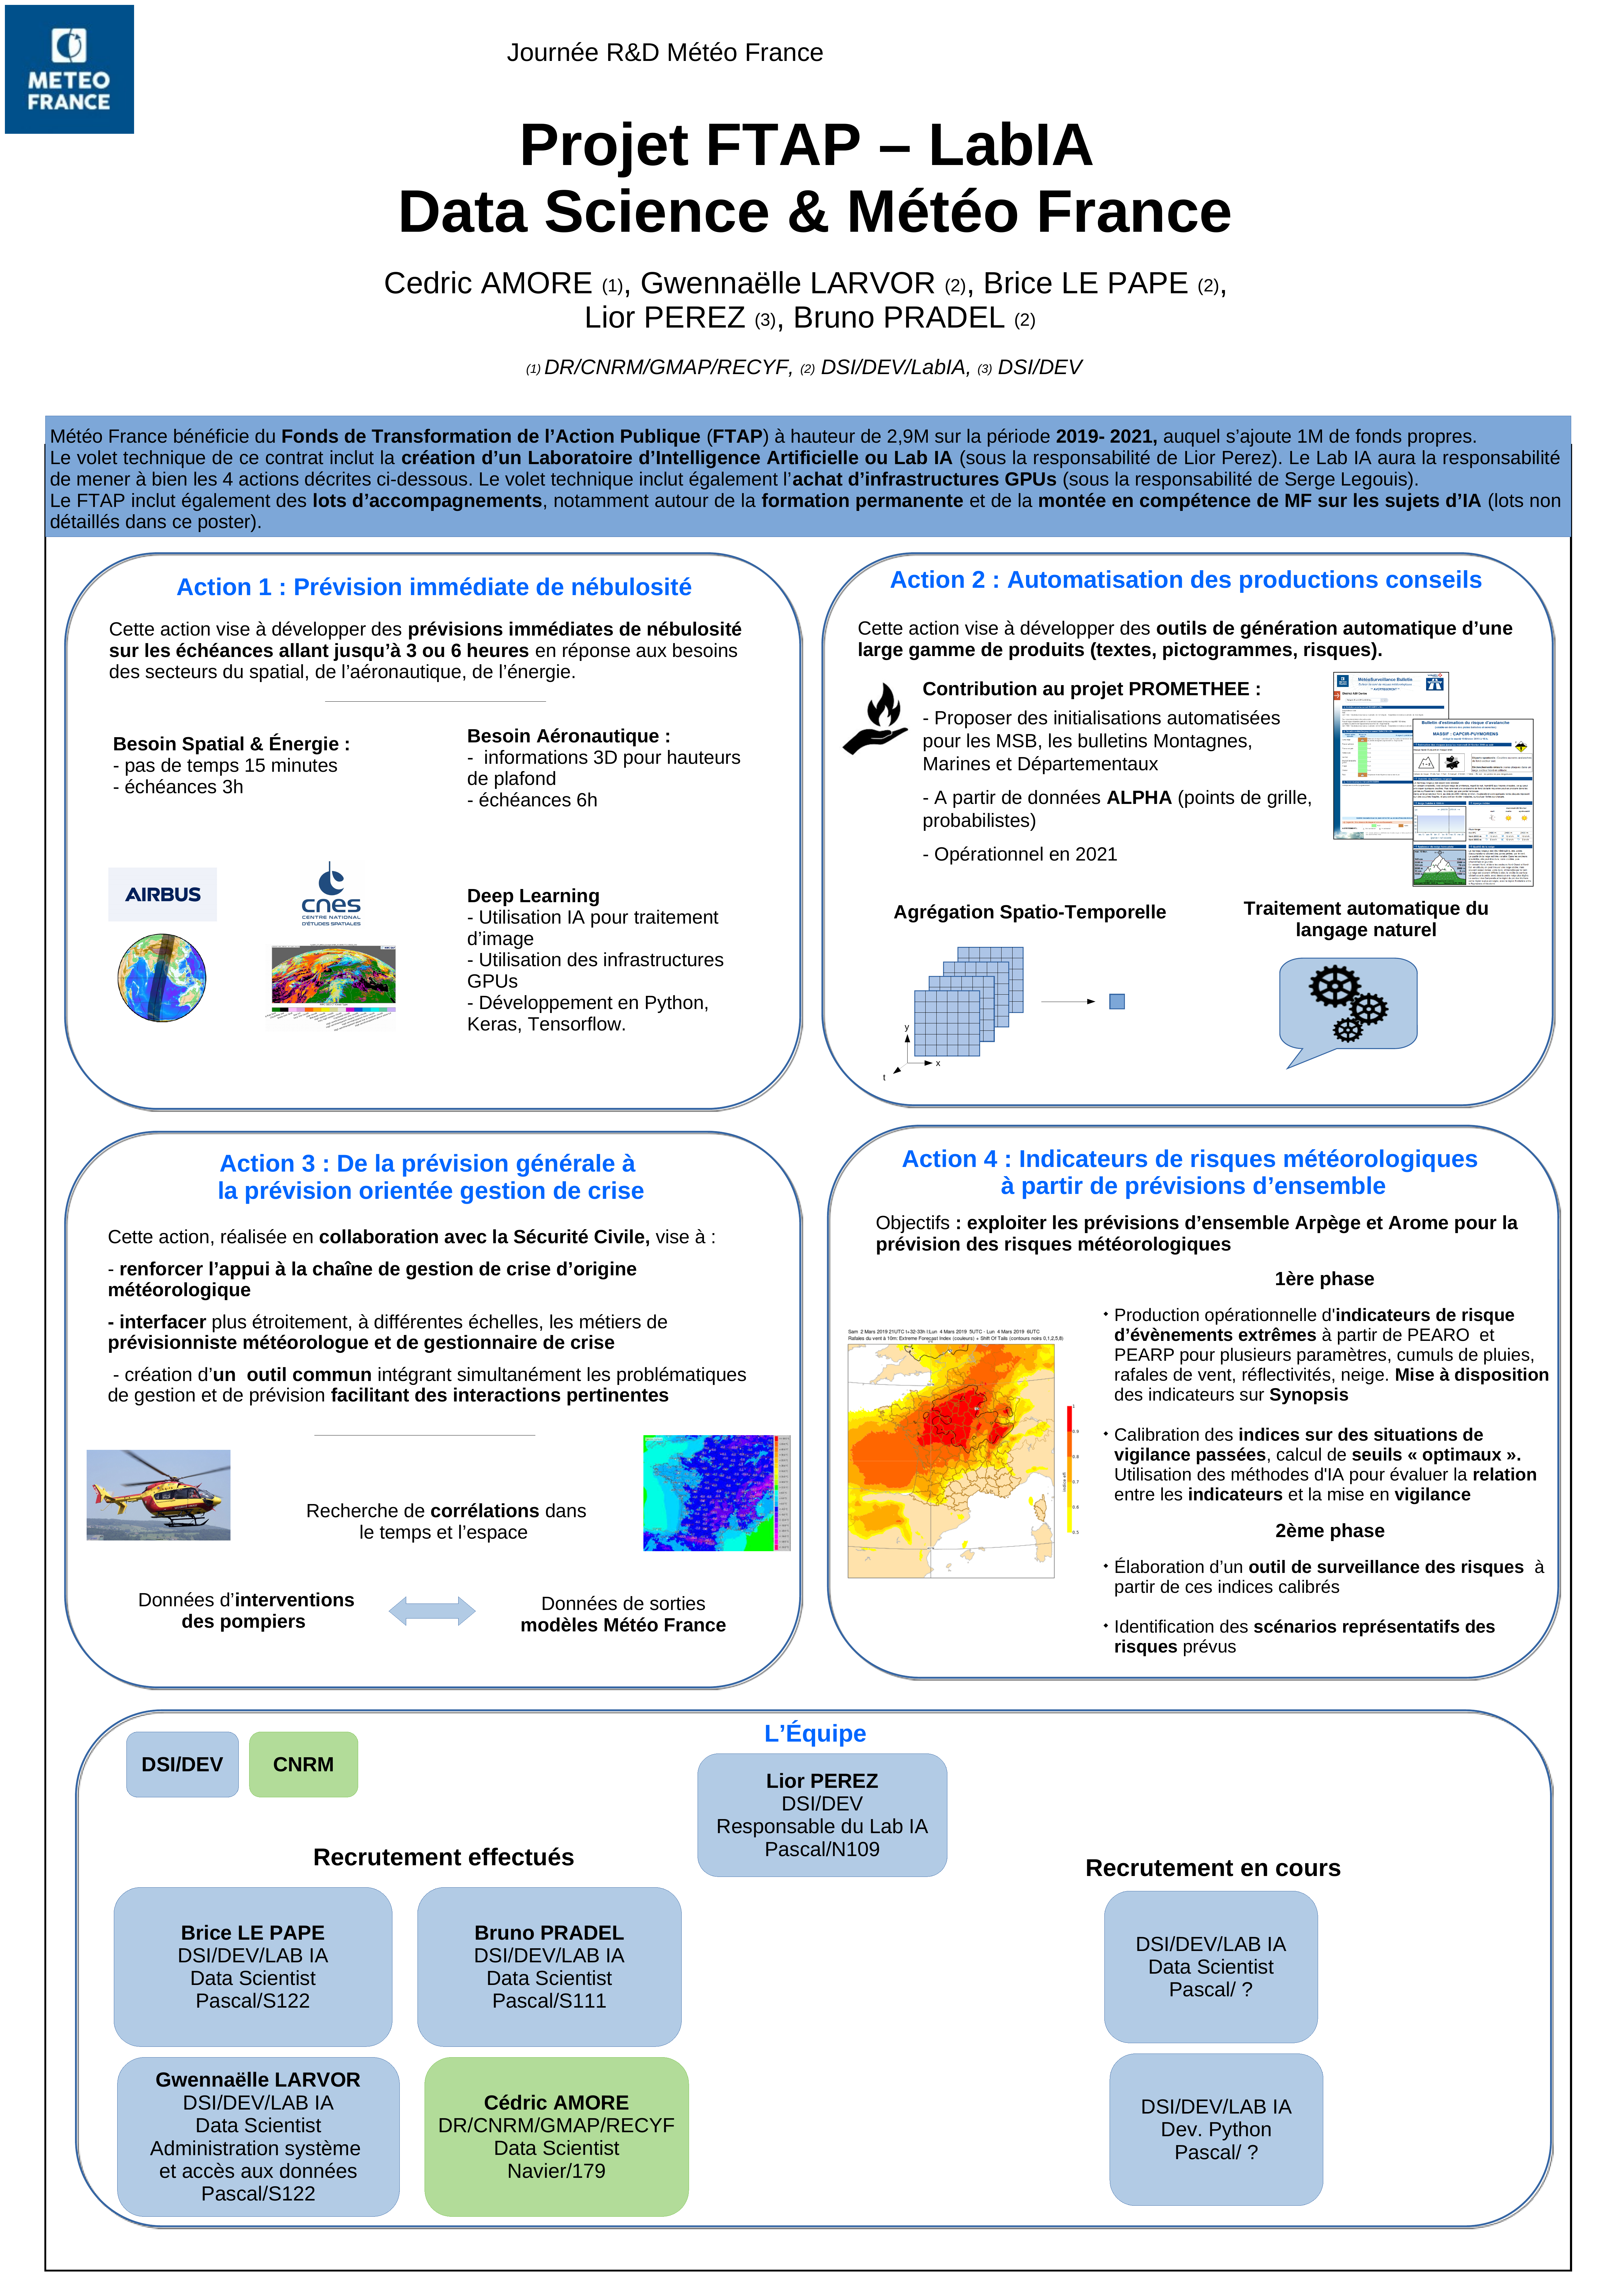

Journée R&D Météo France
Projet FTAP – LabIA
 Data Science & Météo France
Cedric AMORE (1), Gwennaëlle LARVOR (2), Brice LE PAPE (2),
Lior PEREZ (3), Bruno PRADEL (2)
(1) DR/CNRM/GMAP/RECYF, (2) DSI/DEV/LabIA, (3) DSI/DEV
Météo France bénéficie du Fonds de Transformation de l’Action Publique (FTAP) à hauteur de 2,9M sur la période 2019- 2021, auquel s’ajoute 1M de fonds propres.
Le volet technique de ce contrat inclut la création d’un Laboratoire d’Intelligence Artificielle ou Lab IA (sous la responsabilité de Lior Perez). Le Lab IA aura la responsabilité de mener à bien les 4 actions décrites ci-dessous. Le volet technique inclut également l’achat d’infrastructures GPUs (sous la responsabilité de Serge Legouis).
Le FTAP inclut également des lots d’accompagnements, notamment autour de la formation permanente et de la montée en compétence de MF sur les sujets d’IA (lots non détaillés dans ce poster).
Action 2 : Automatisation des productions conseils
Action 1 : Prévision immédiate de nébulosité
Cette action vise à développer des outils de génération automatique d’une large gamme de produits (textes, pictogrammes, risques).
Cette action vise à développer des prévisions immédiates de nébulosité sur les échéances allant jusqu’à 3 ou 6 heures en réponse aux besoins des secteurs du spatial, de l’aéronautique, de l’énergie.
Contribution au projet PROMETHEE :
- Proposer des initialisations automatisées pour les MSB, les bulletins Montagnes, Marines et Départementaux
- A partir de données ALPHA (points de grille, probabilistes)
- Opérationnel en 2021
Besoin Aéronautique :
- informations 3D pour hauteurs de plafond
- échéances 6h
Besoin Spatial & Énergie :
- pas de temps 15 minutes
- échéances 3h
Deep Learning
- Utilisation IA pour traitement d’image
- Utilisation des infrastructures GPUs
- Développement en Python, Keras, Tensorflow.
Traitement automatique du langage naturel
Agrégation Spatio-Temporelle
y
x
t
Action 4 : Indicateurs de risques météorologiques
à partir de prévisions d’ensemble
Action 3 : De la prévision générale à
la prévision orientée gestion de crise
Objectifs : exploiter les prévisions d’ensemble Arpège et Arome pour la prévision des risques météorologiques
Cette action, réalisée en collaboration avec la Sécurité Civile, vise à :
- renforcer l’appui à la chaîne de gestion de crise d’origine météorologique
- interfacer plus étroitement, à différentes échelles, les métiers de prévisionniste météorologue et de gestionnaire de crise
 - création d’un outil commun intégrant simultanément les problématiques de gestion et de prévision facilitant des interactions pertinentes
1ère phase
Production opérationnelle d'indicateurs de risque d’évènements extrêmes à partir de PEARO et PEARP pour plusieurs paramètres, cumuls de pluies, rafales de vent, réflectivités, neige. Mise à disposition des indicateurs sur Synopsis
Calibration des indices sur des situations de vigilance passées, calcul de seuils « optimaux ». Utilisation des méthodes d'IA pour évaluer la relation entre les indicateurs et la mise en vigilance
2ème phase
Élaboration d’un outil de surveillance des risques à partir de ces indices calibrés
Identification des scénarios représentatifs des risques prévus
Recherche de corrélations dans le temps et l’espace
Données d’interventions des pompiers
Données de sorties modèles Météo France
L’Équipe
DSI/DEV
CNRM
Lior PEREZ
DSI/DEV
Responsable du Lab IA
Pascal/N109
Recrutement effectués
Recrutement en cours
Brice LE PAPE
DSI/DEV/LAB IA
Data Scientist
Pascal/S122
Bruno PRADEL
DSI/DEV/LAB IA
Data Scientist
Pascal/S111
DSI/DEV/LAB IA
Data Scientist
Pascal/ ?
DSI/DEV/LAB IA
Dev. Python
Pascal/ ?
Cédric AMORE
DR/CNRM/GMAP/RECYF
Data Scientist
Navier/179
Gwennaëlle LARVOR
DSI/DEV/LAB IA
Data Scientist
Administration système
et accès aux données
Pascal/S122